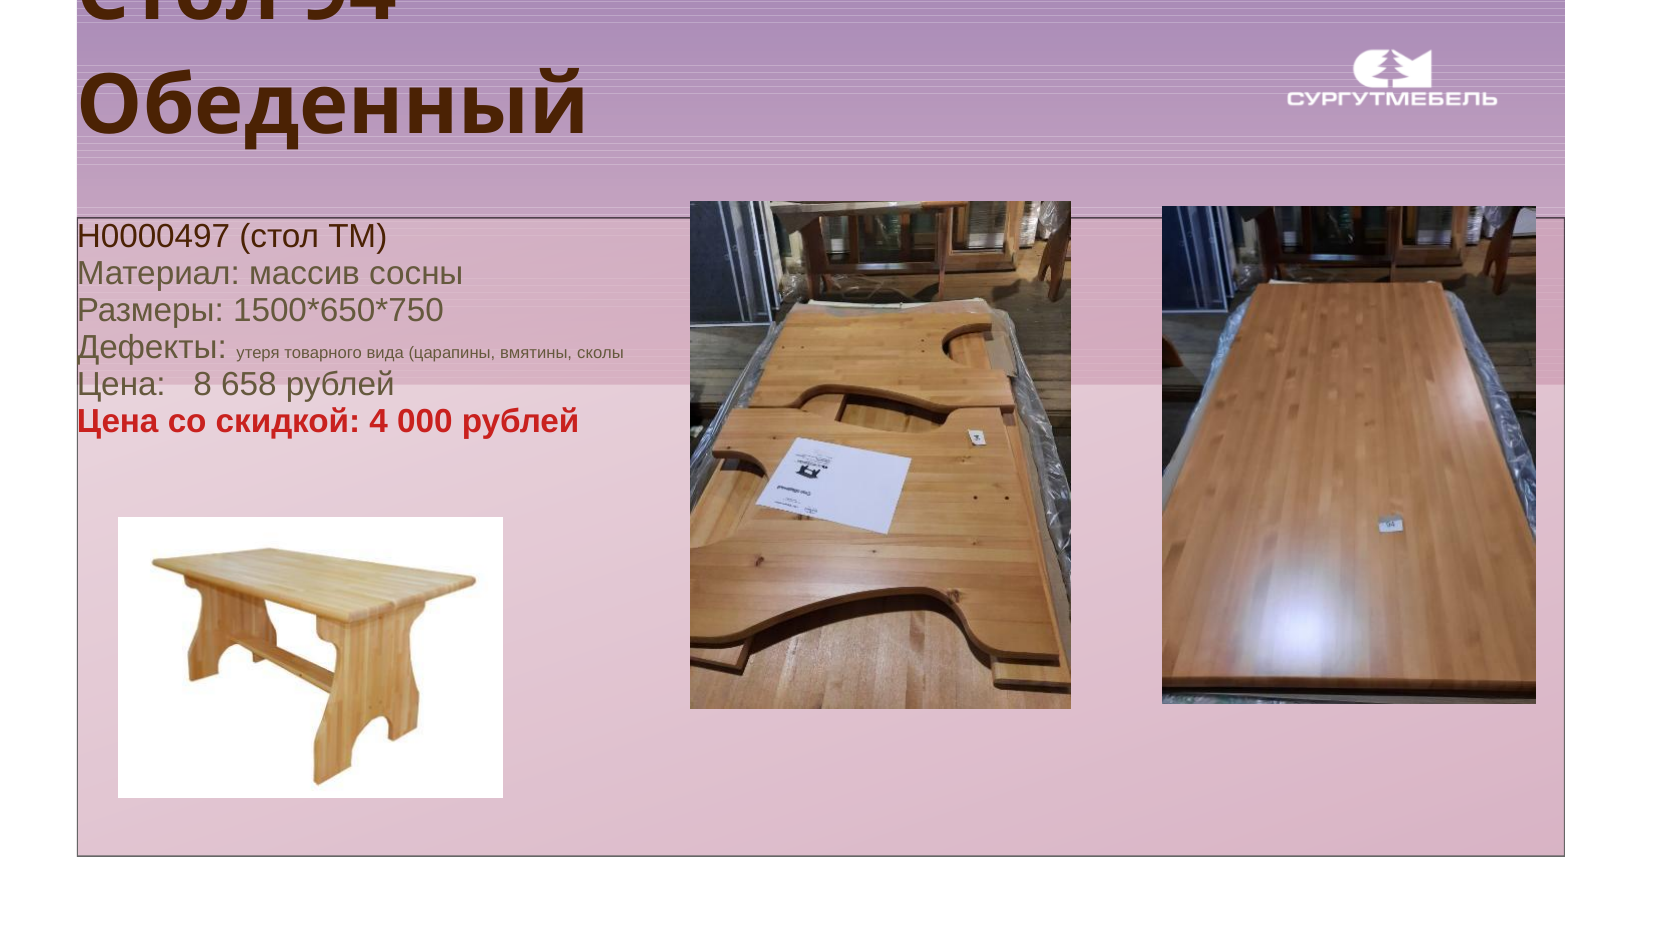

# Стол 94 Обеденный
Н0000497 (стол ТМ)
Материал: массив сосны
Размеры: 1500*650*750
Дефекты: утеря товарного вида (царапины, вмятины, сколы
Цена: 8 658 рублей
Цена со скидкой: 4 000 рублей